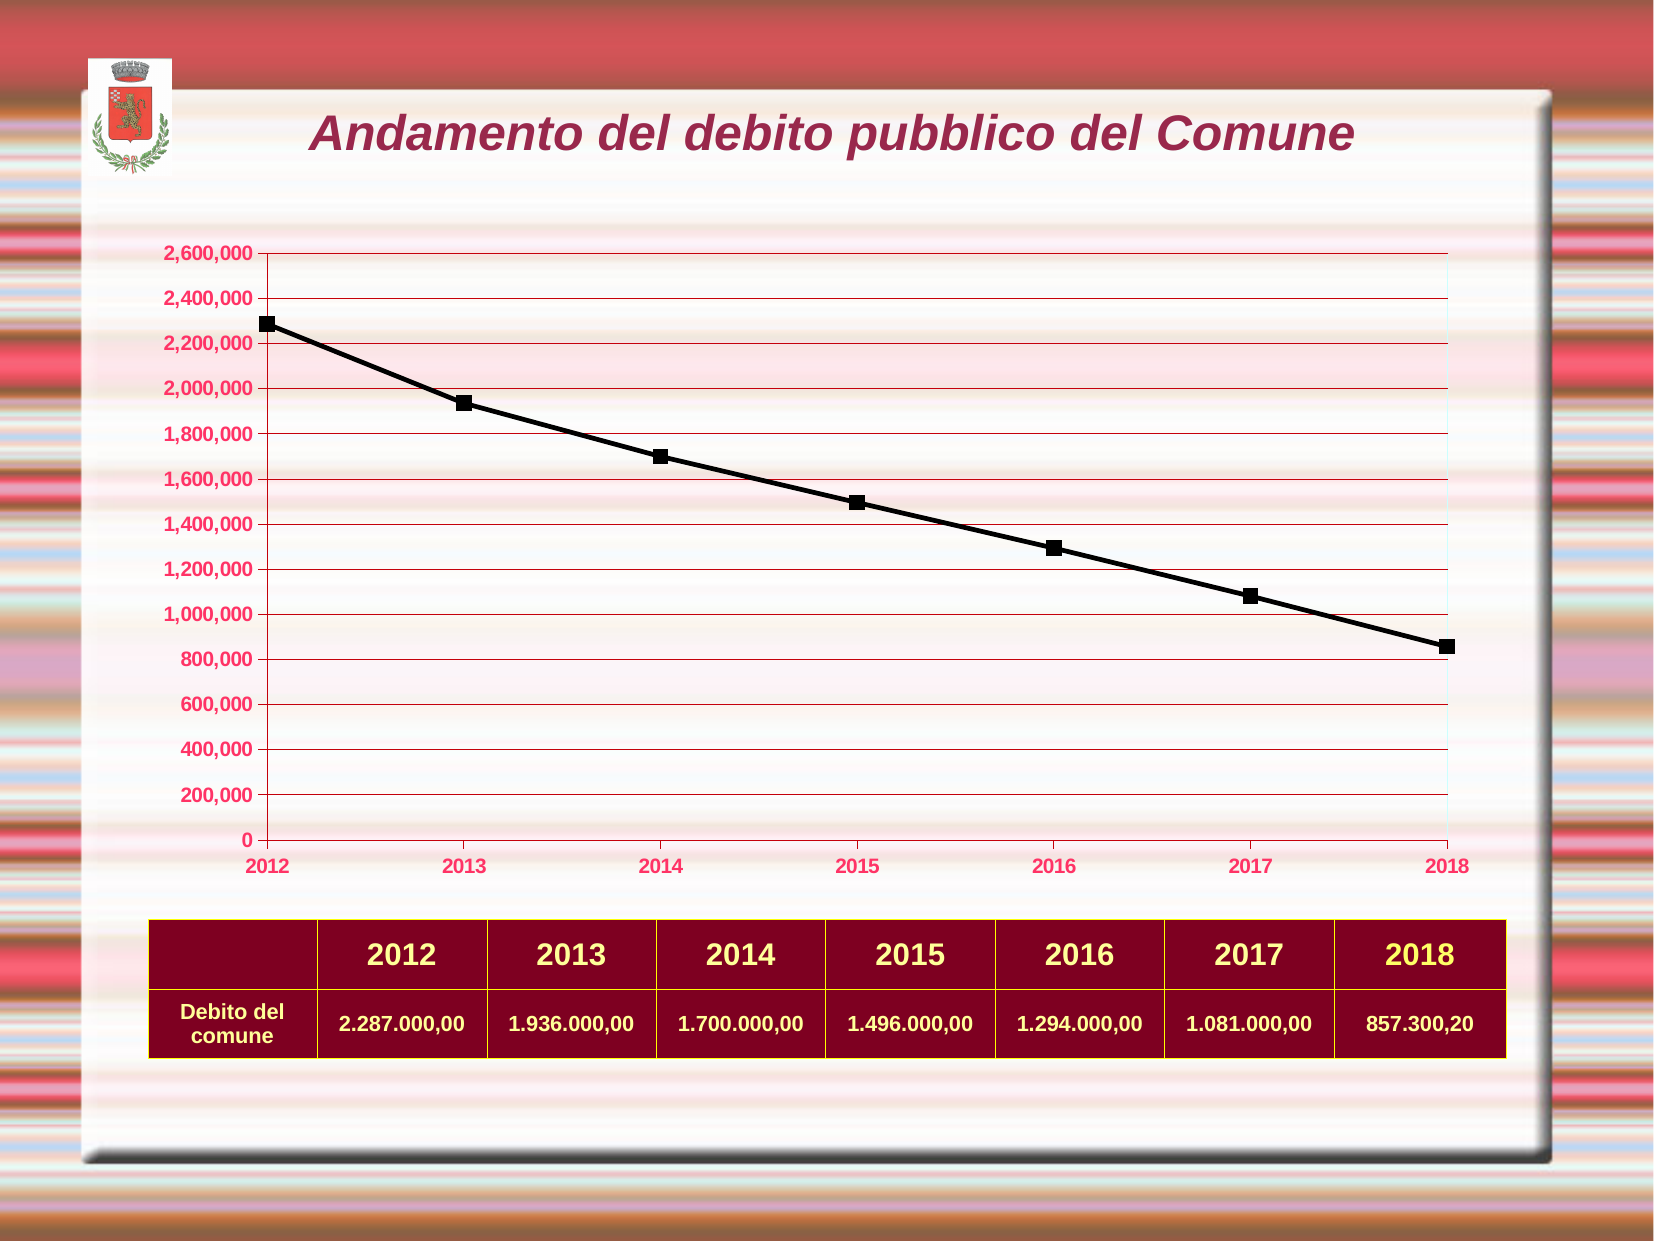

# Andamento del debito pubblico del Comune
### Chart
| Category | Colonna 1 |
|---|---|
| 2012 | 2287000.0 |
| 2013 | 1936000.0 |
| 2014 | 1700000.0 |
| 2015 | 1496000.0 |
| 2016 | 1294000.0 |
| 2017 | 1081000.0 |
| 2018 | 857300.0 || | 2012 | 2013 | 2014 | 2015 | 2016 | 2017 | 2018 |
| --- | --- | --- | --- | --- | --- | --- | --- |
| Debito del comune | 2.287.000,00 | 1.936.000,00 | 1.700.000,00 | 1.496.000,00 | 1.294.000,00 | 1.081.000,00 | 857.300,20 |